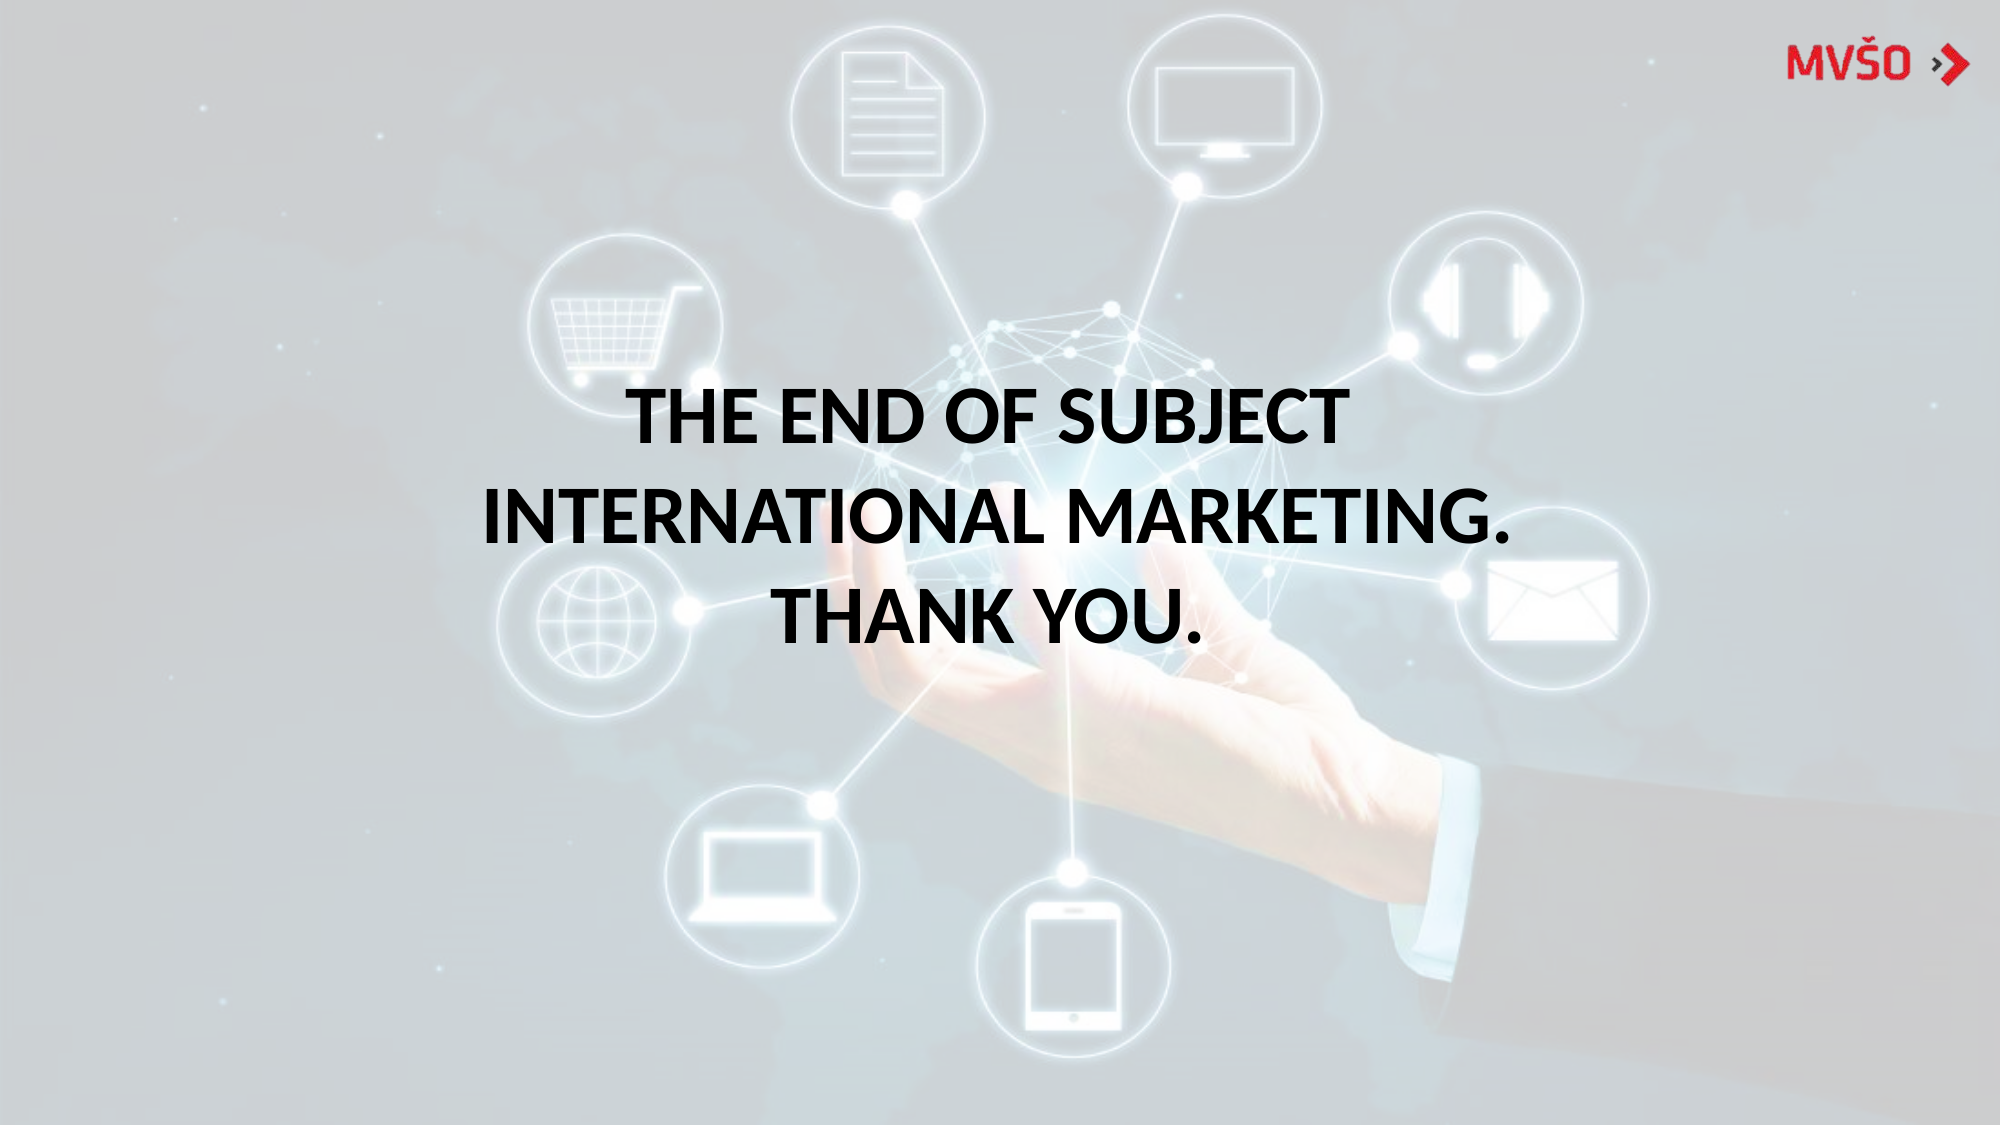

THE END OF SUBJECT
 INTERNATIONAL MARKETING.
THANK YOU.